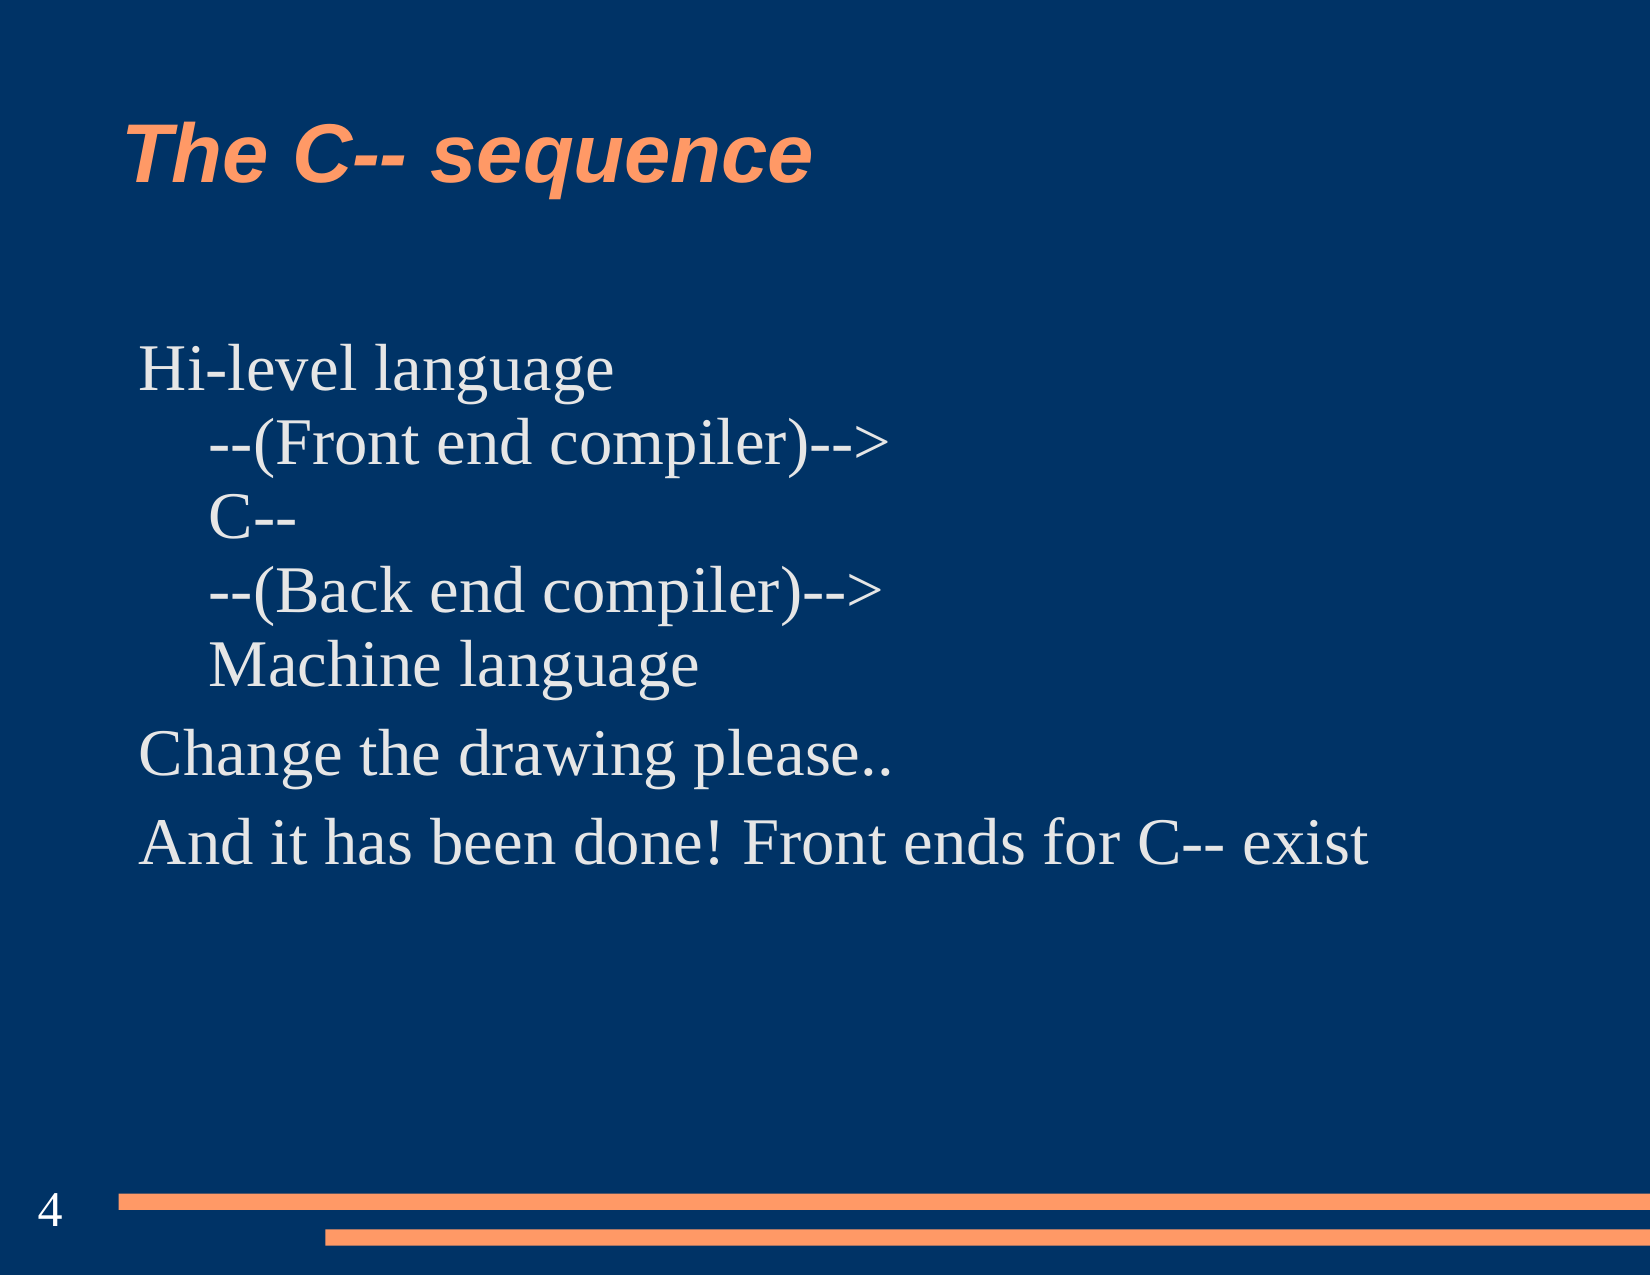

# The C-- sequence
Hi-level language
 --(Front end compiler)-->
 C--
 --(Back end compiler)-->
 Machine language
Change the drawing please..
And it has been done! Front ends for C-- exist
4